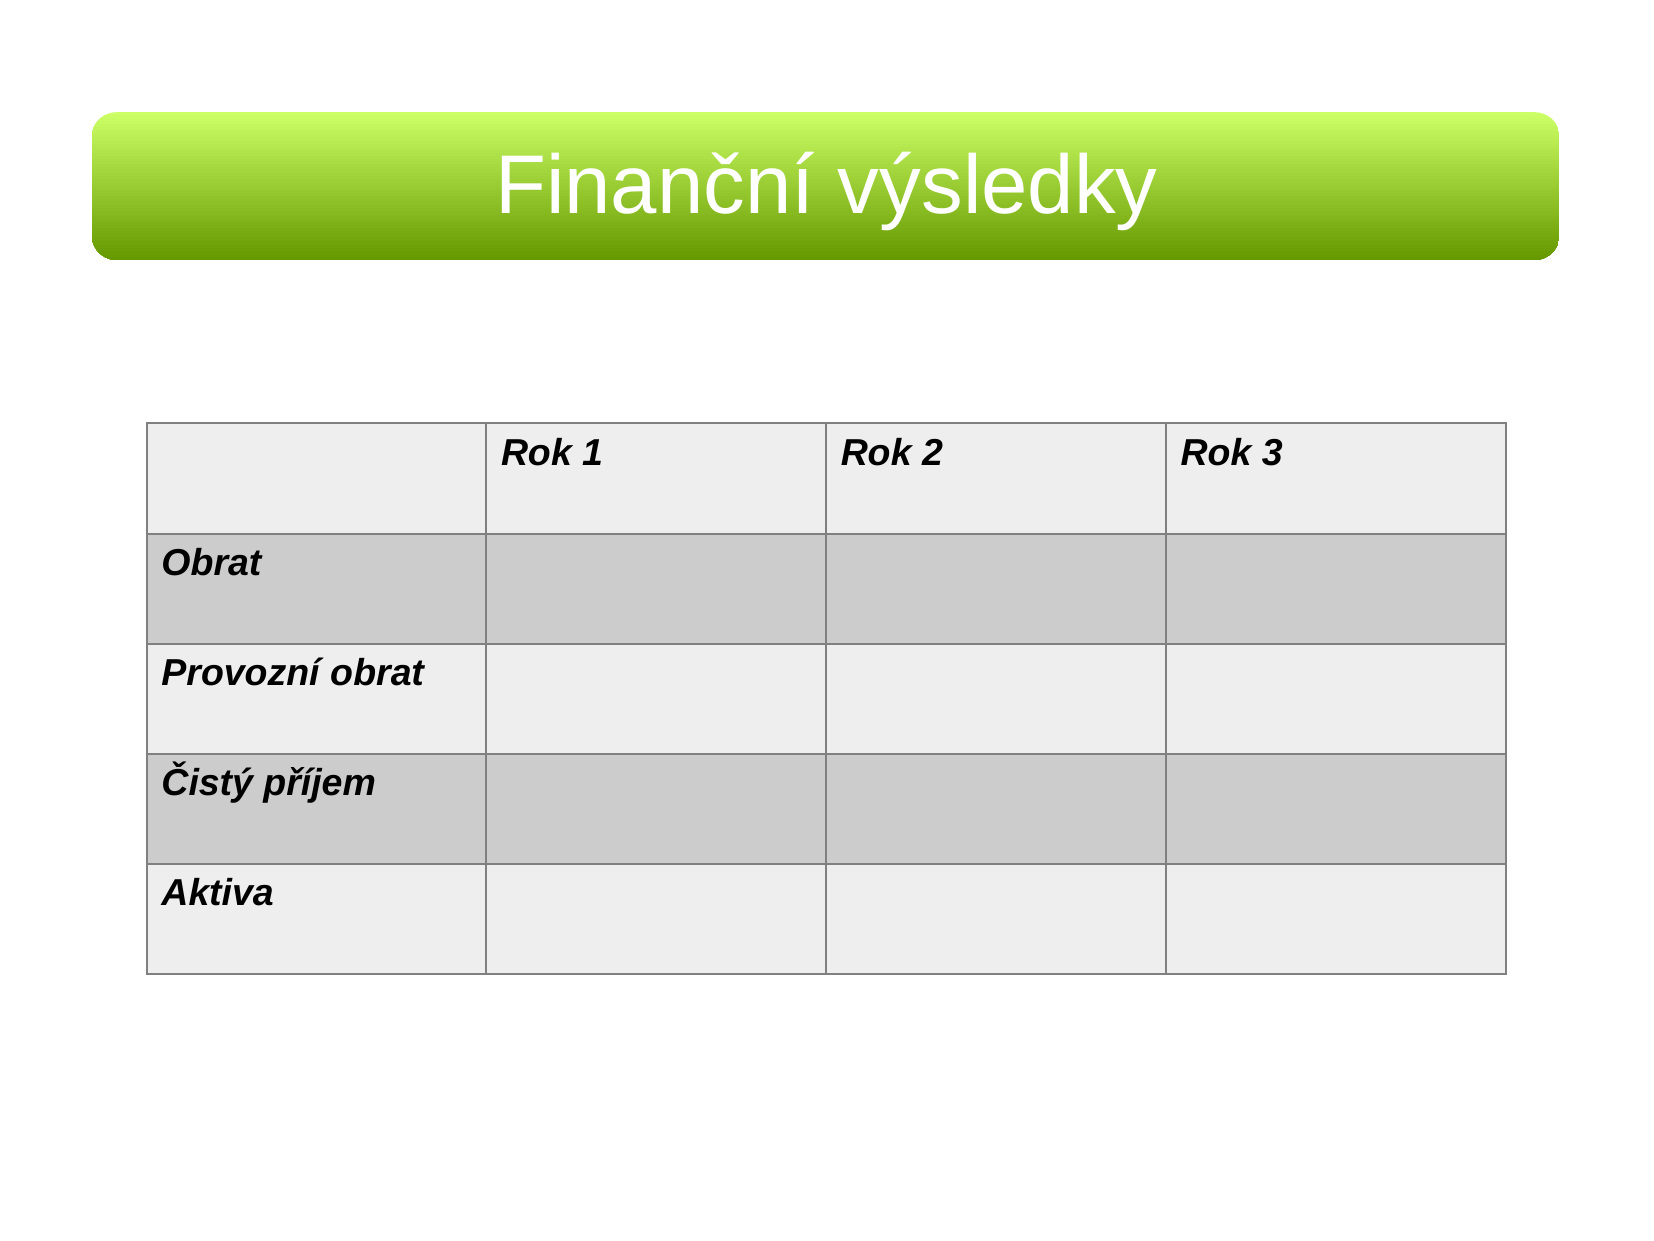

# Finanční výsledky
| | Rok 1 | Rok 2 | Rok 3 |
| --- | --- | --- | --- |
| Obrat | | | |
| Provozní obrat | | | |
| Čistý příjem | | | |
| Aktiva | | | |